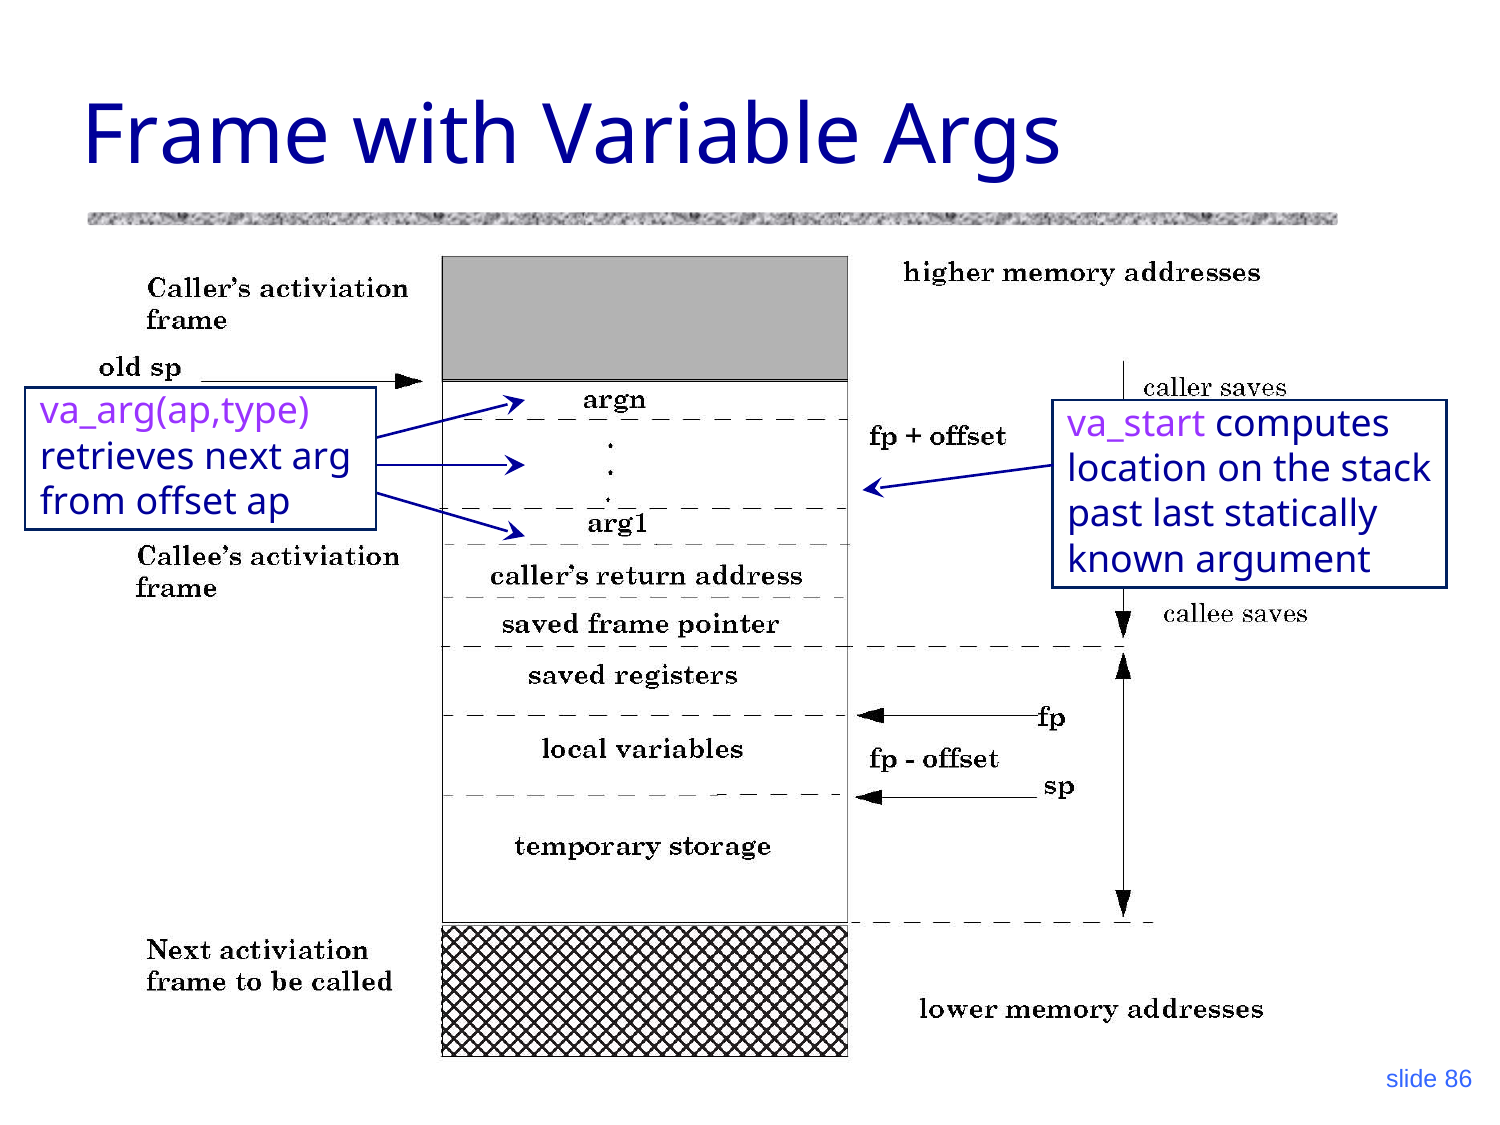

# Frame with Variable Args
va_arg(ap,type)
retrieves next arg
from offset ap
va_start computes
location on the stack
past last statically
known argument
slide